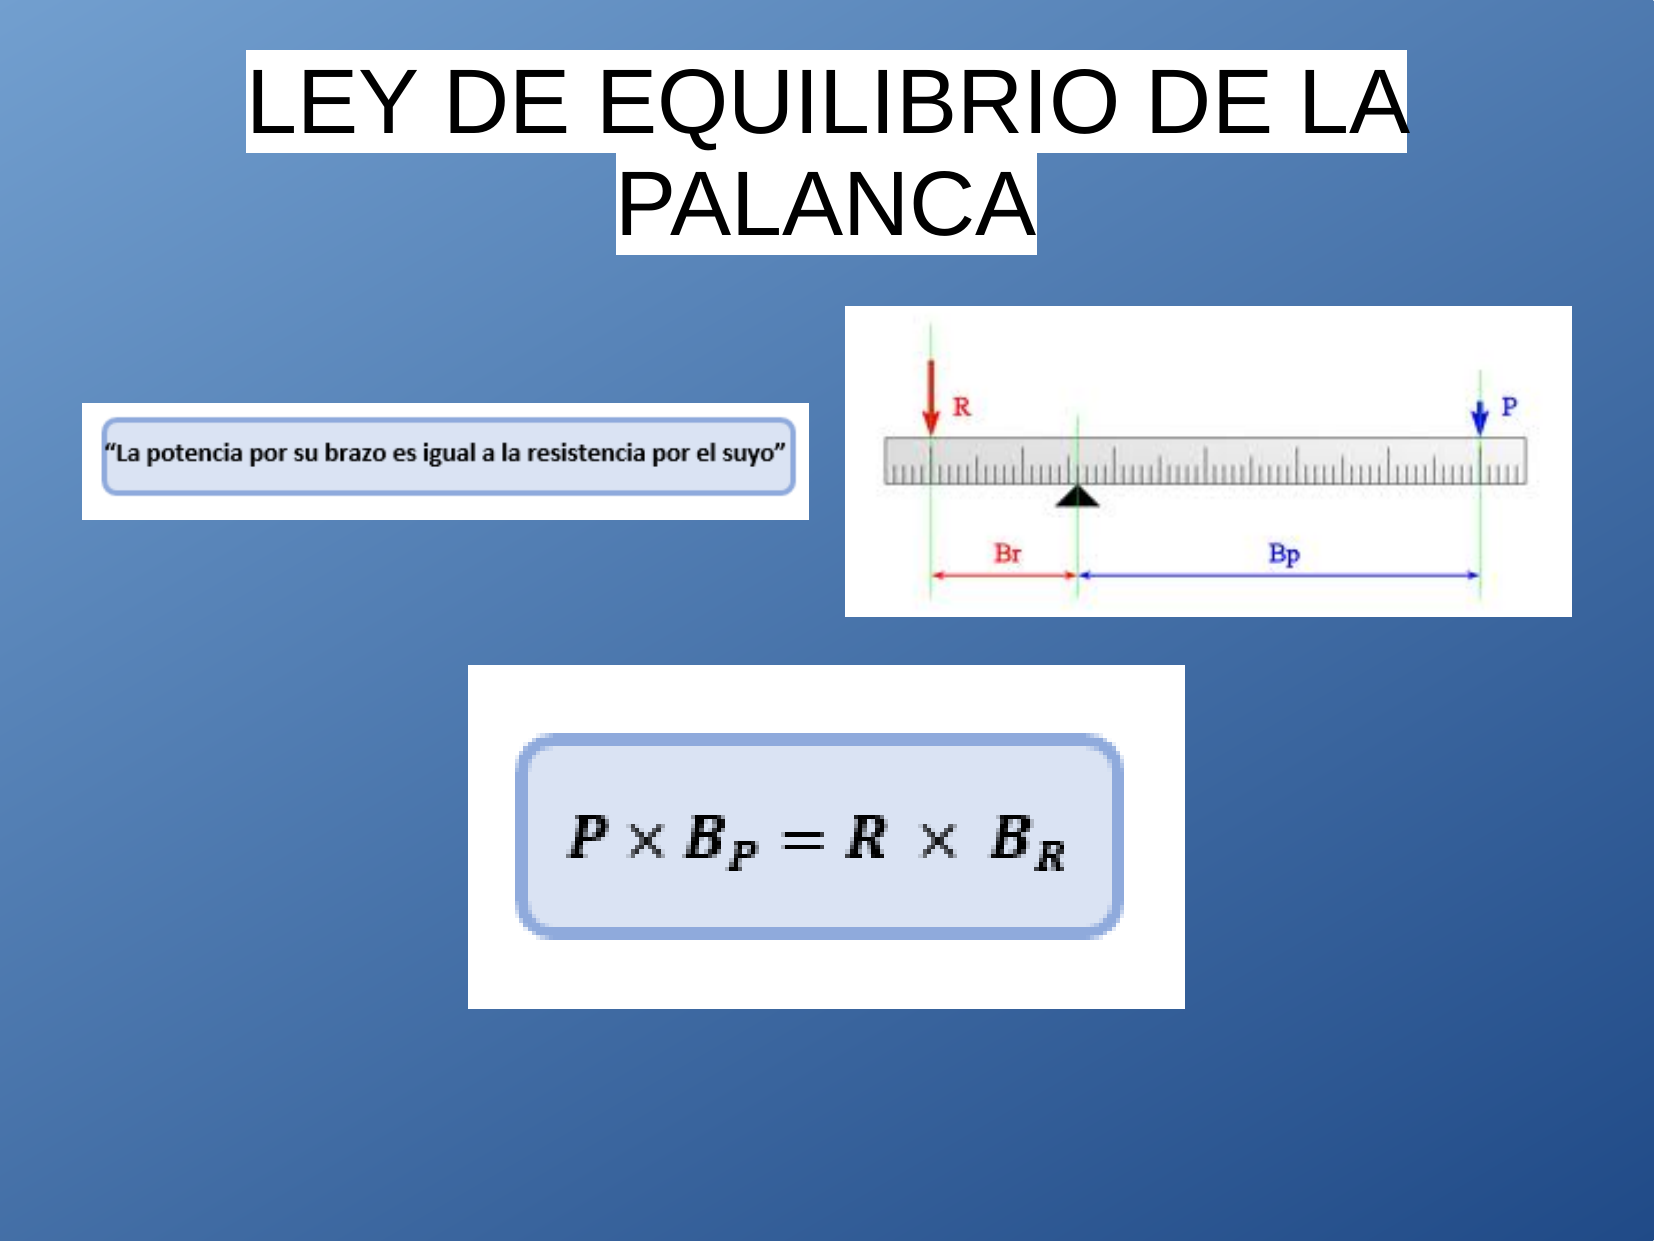

# LEY DE EQUILIBRIO DE LA PALANCA